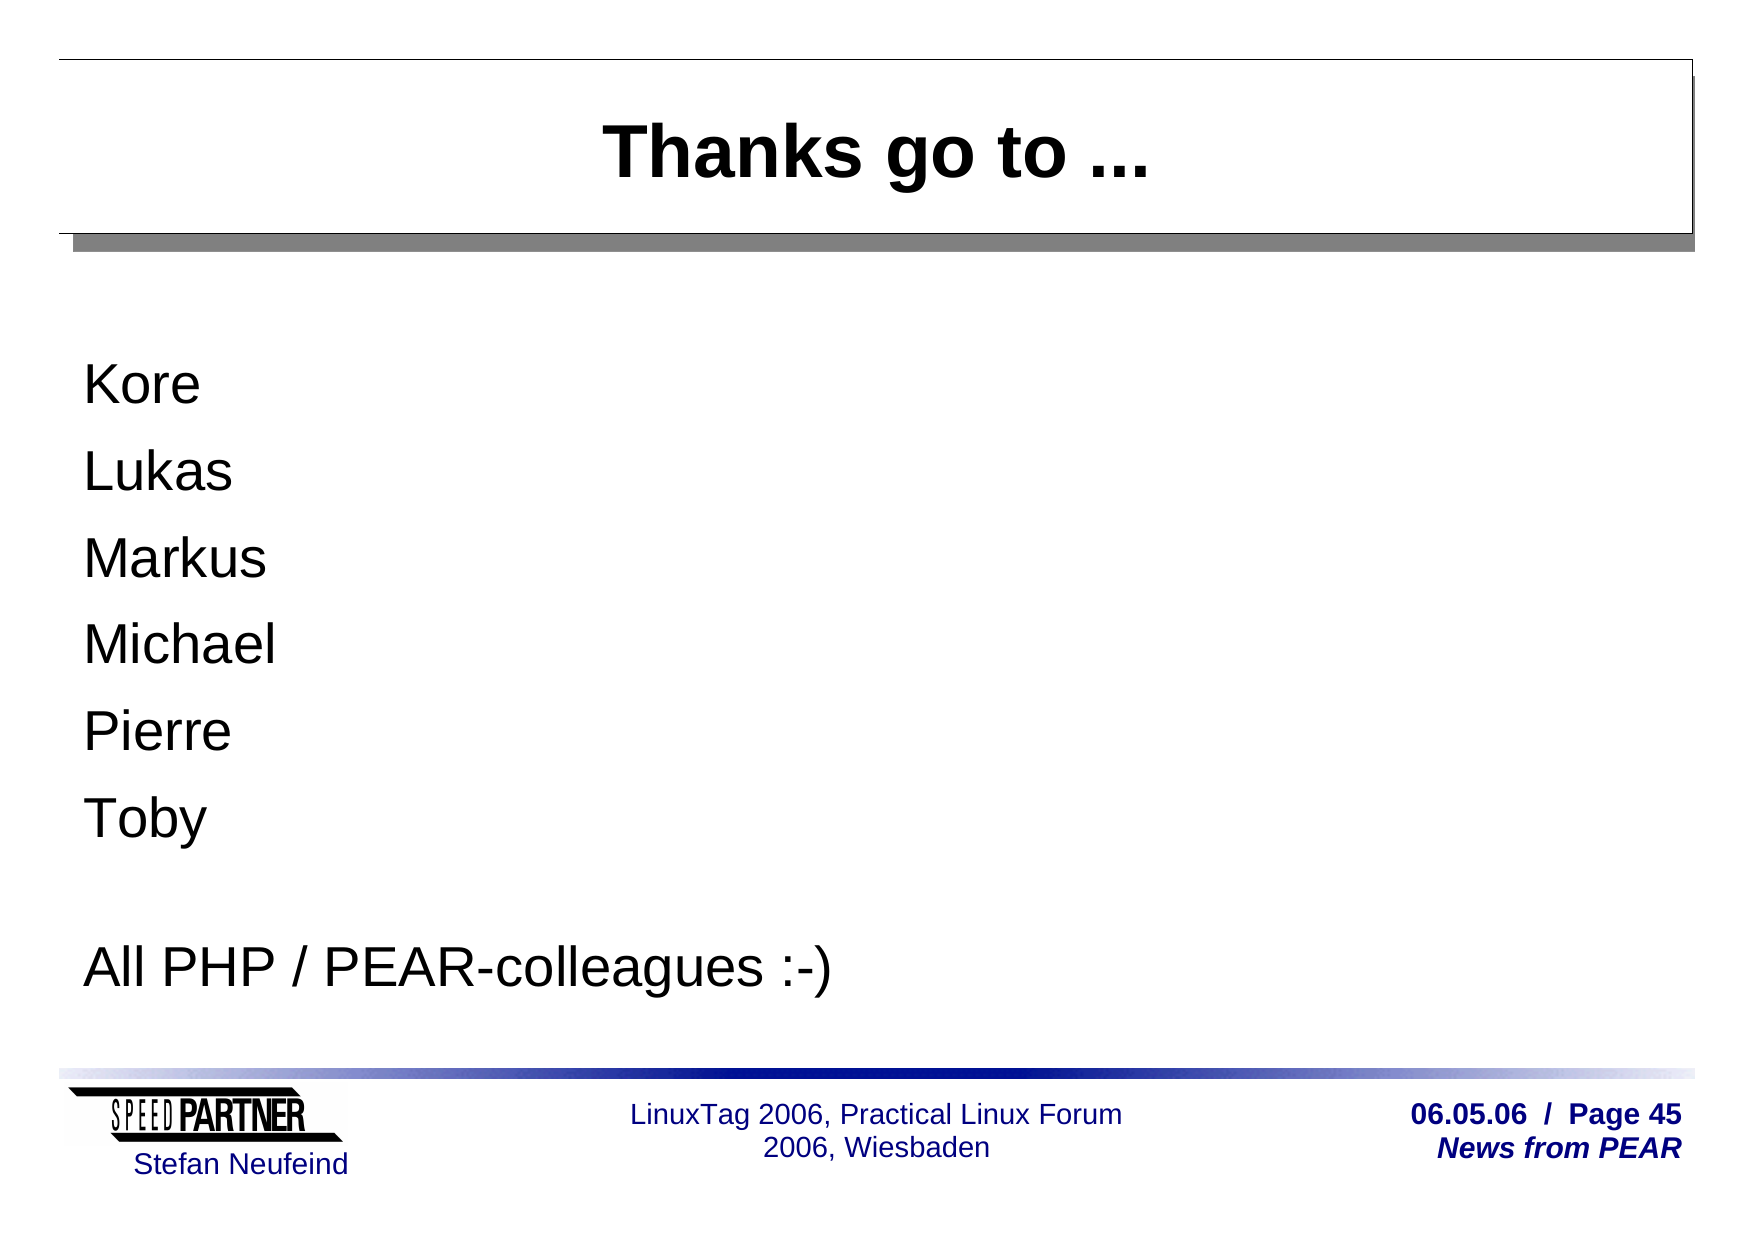

# Thanks go to ...
Kore
Lukas
Markus
Michael
Pierre
Toby
All PHP / PEAR-colleagues :-)